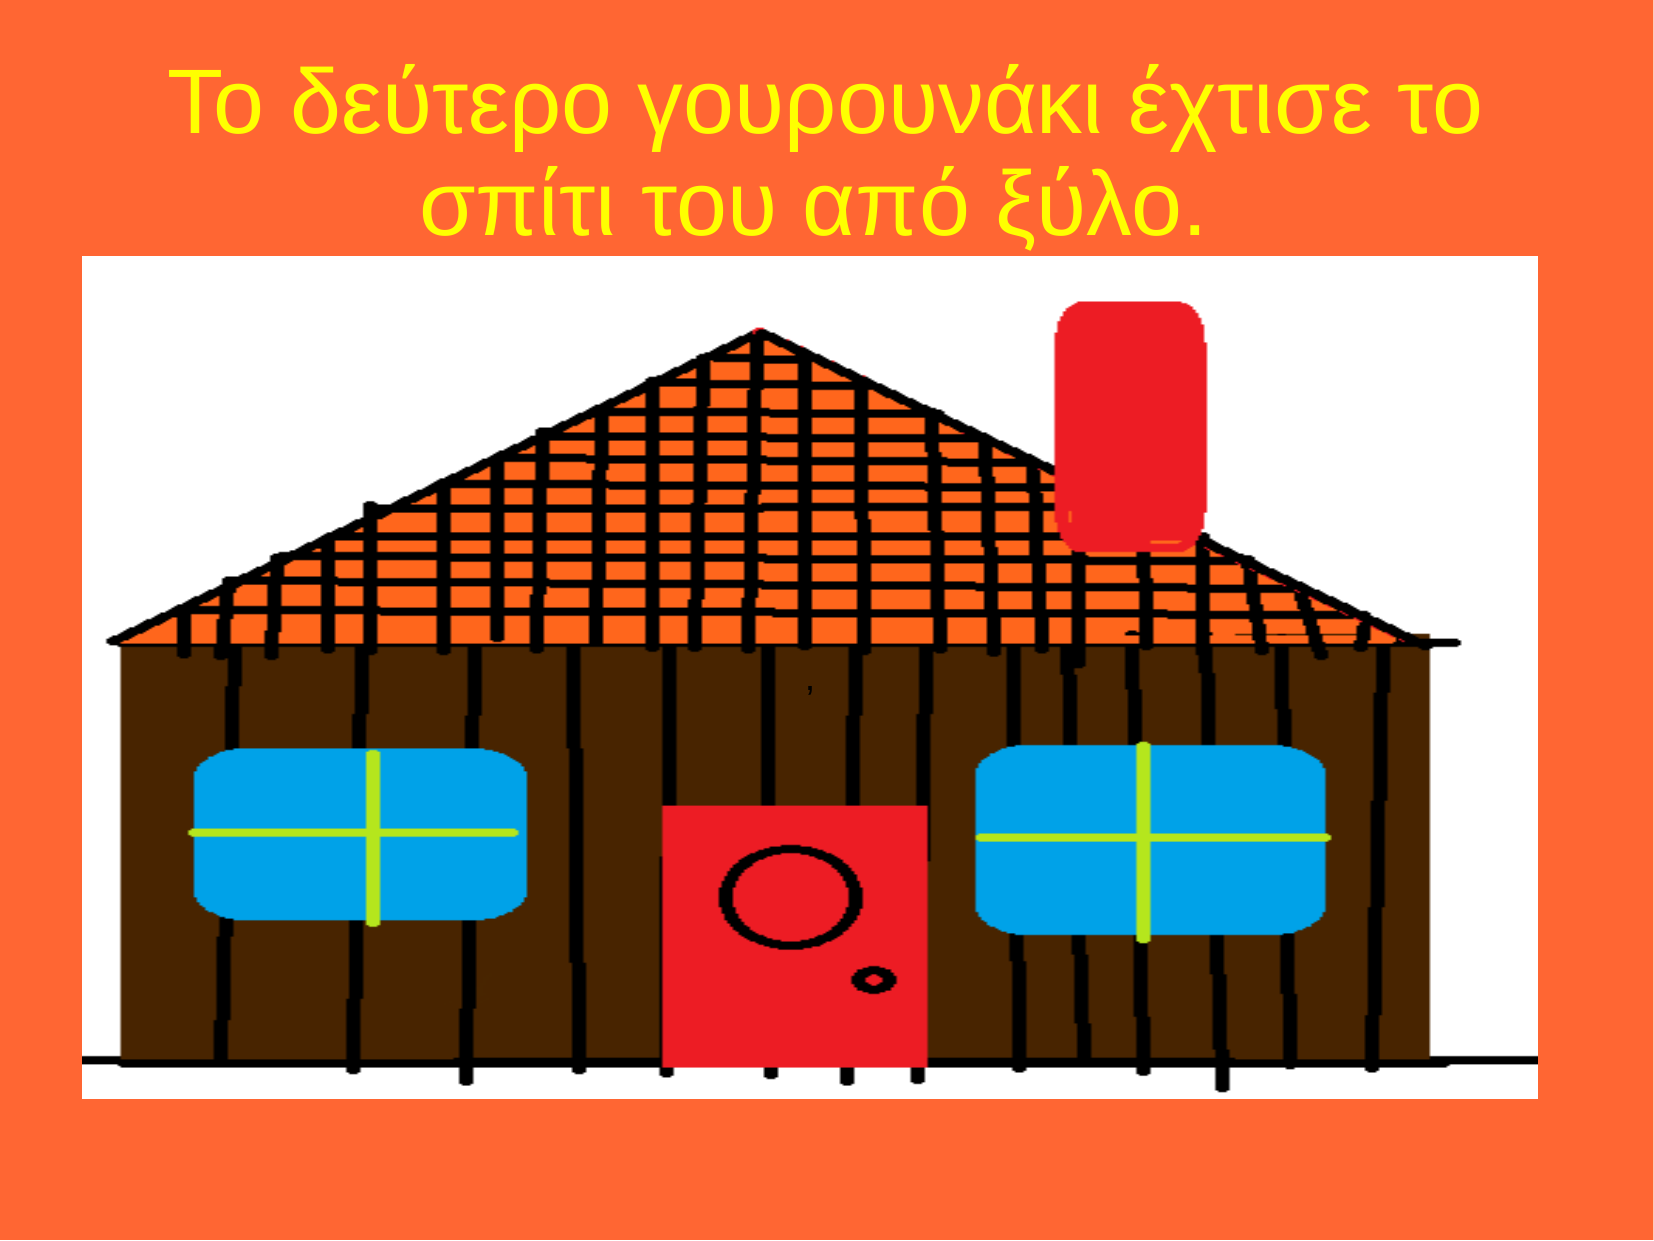

# Το δεύτερο γουρουνάκι έχτισε το σπίτι του από ξύλο.
,